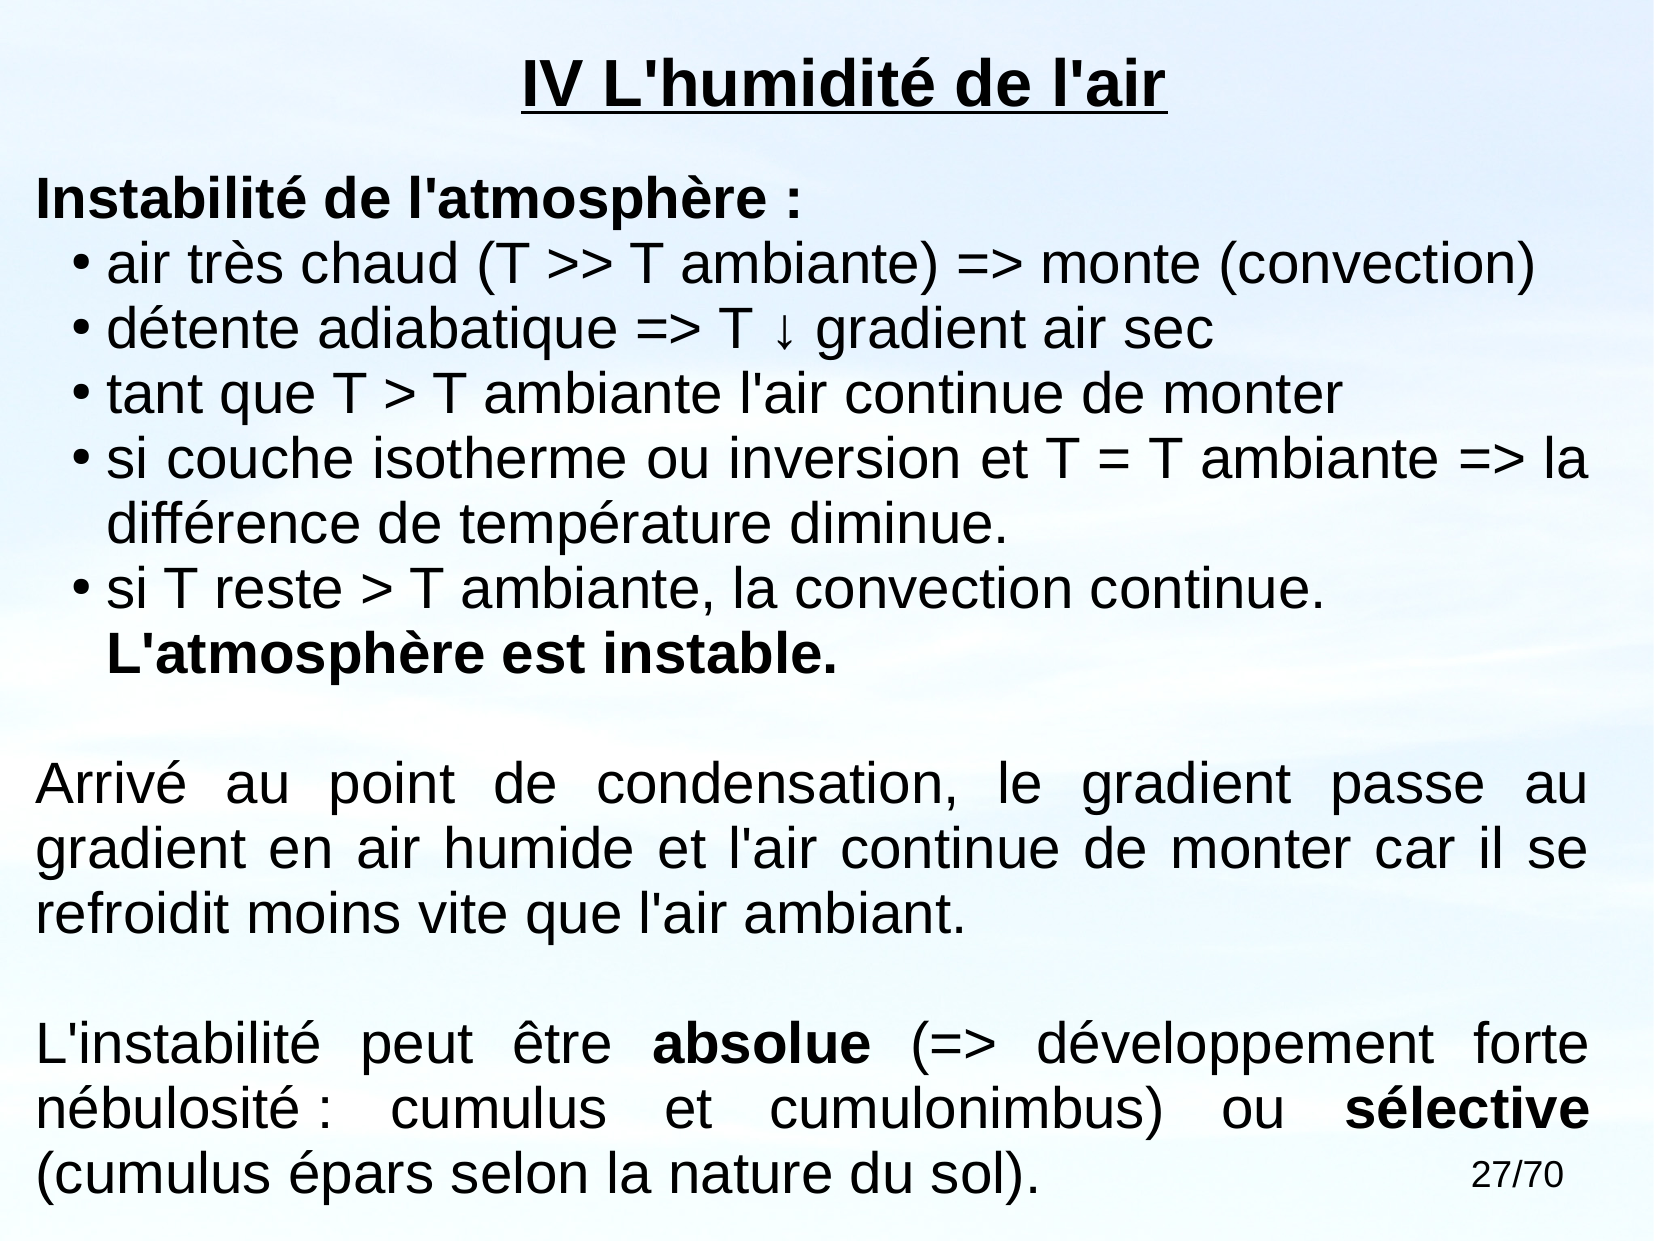

# IV L'humidité de l'air
Instabilité de l'atmosphère :
air très chaud (T >> T ambiante) => monte (convection)
détente adiabatique => T ↓ gradient air sec
tant que T > T ambiante l'air continue de monter
si couche isotherme ou inversion et T = T ambiante => la différence de température diminue.
si T reste > T ambiante, la convection continue.
L'atmosphère est instable.
Arrivé au point de condensation, le gradient passe au gradient en air humide et l'air continue de monter car il se refroidit moins vite que l'air ambiant.
L'instabilité peut être absolue (=> développement forte nébulosité : cumulus et cumulonimbus) ou sélective (cumulus épars selon la nature du sol).